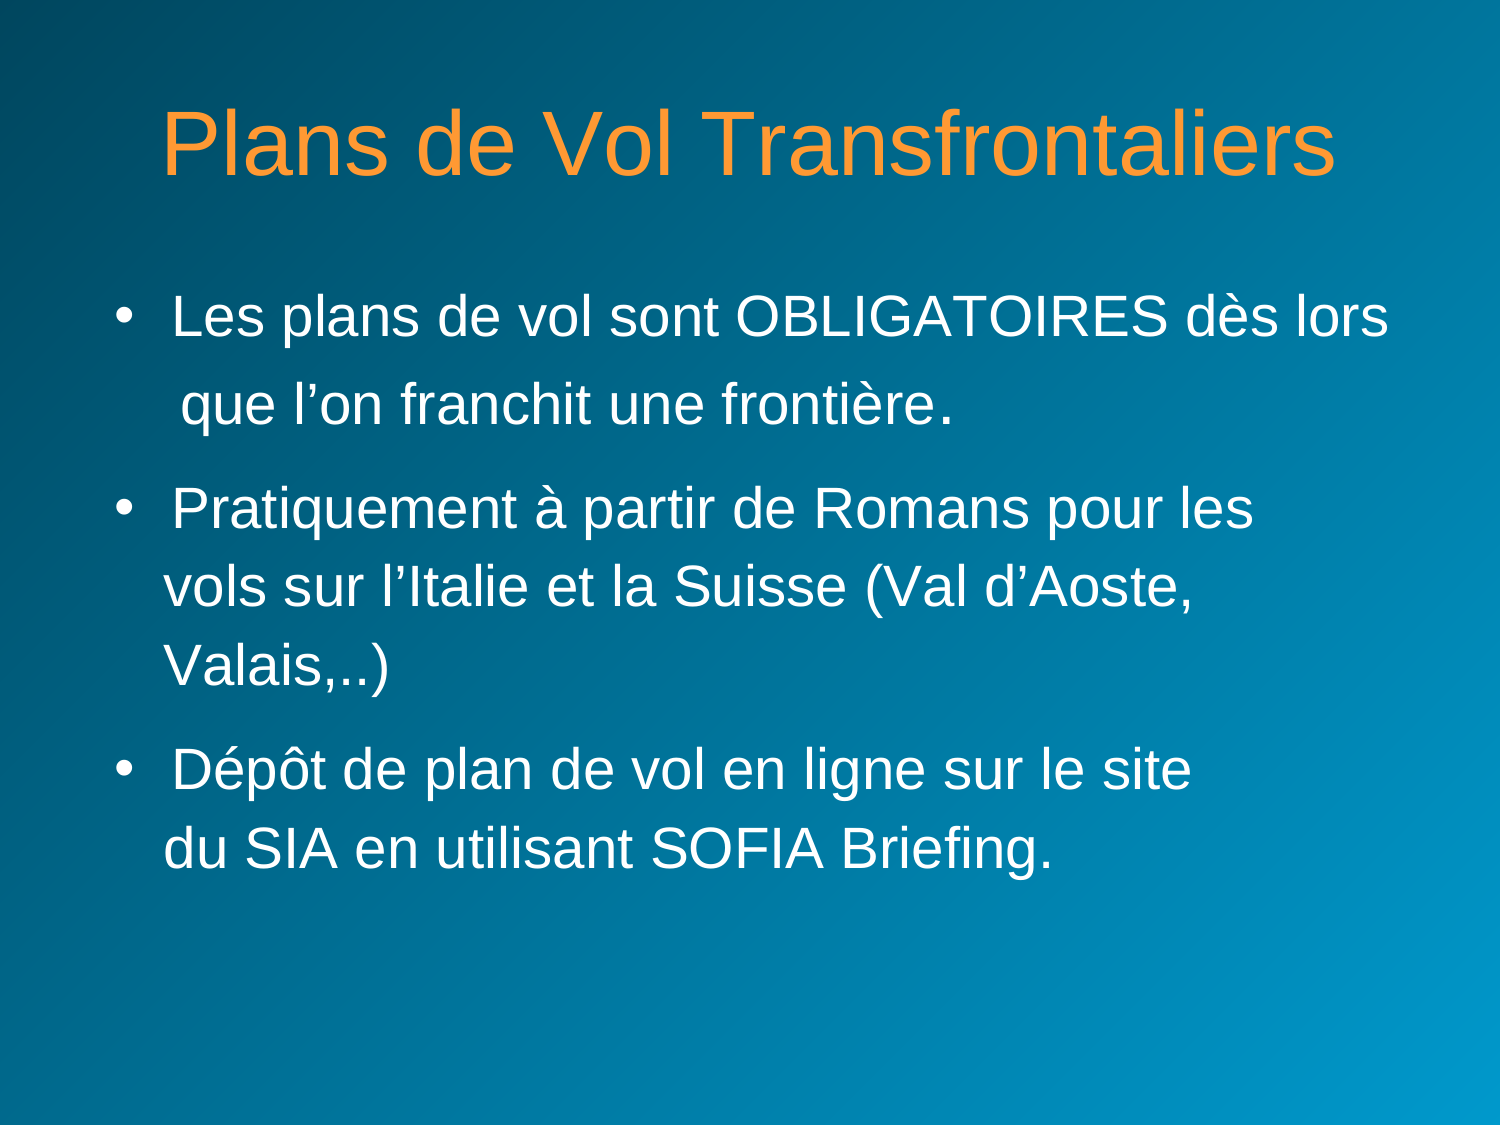

# Plans de Vol Transfrontaliers
Les plans de vol sont OBLIGATOIRES dès lors
 que l’on franchit une frontière.
Pratiquement à partir de Romans pour les
 vols sur l’Italie et la Suisse (Val d’Aoste,
 Valais,..)
Dépôt de plan de vol en ligne sur le site
 du SIA en utilisant SOFIA Briefing.